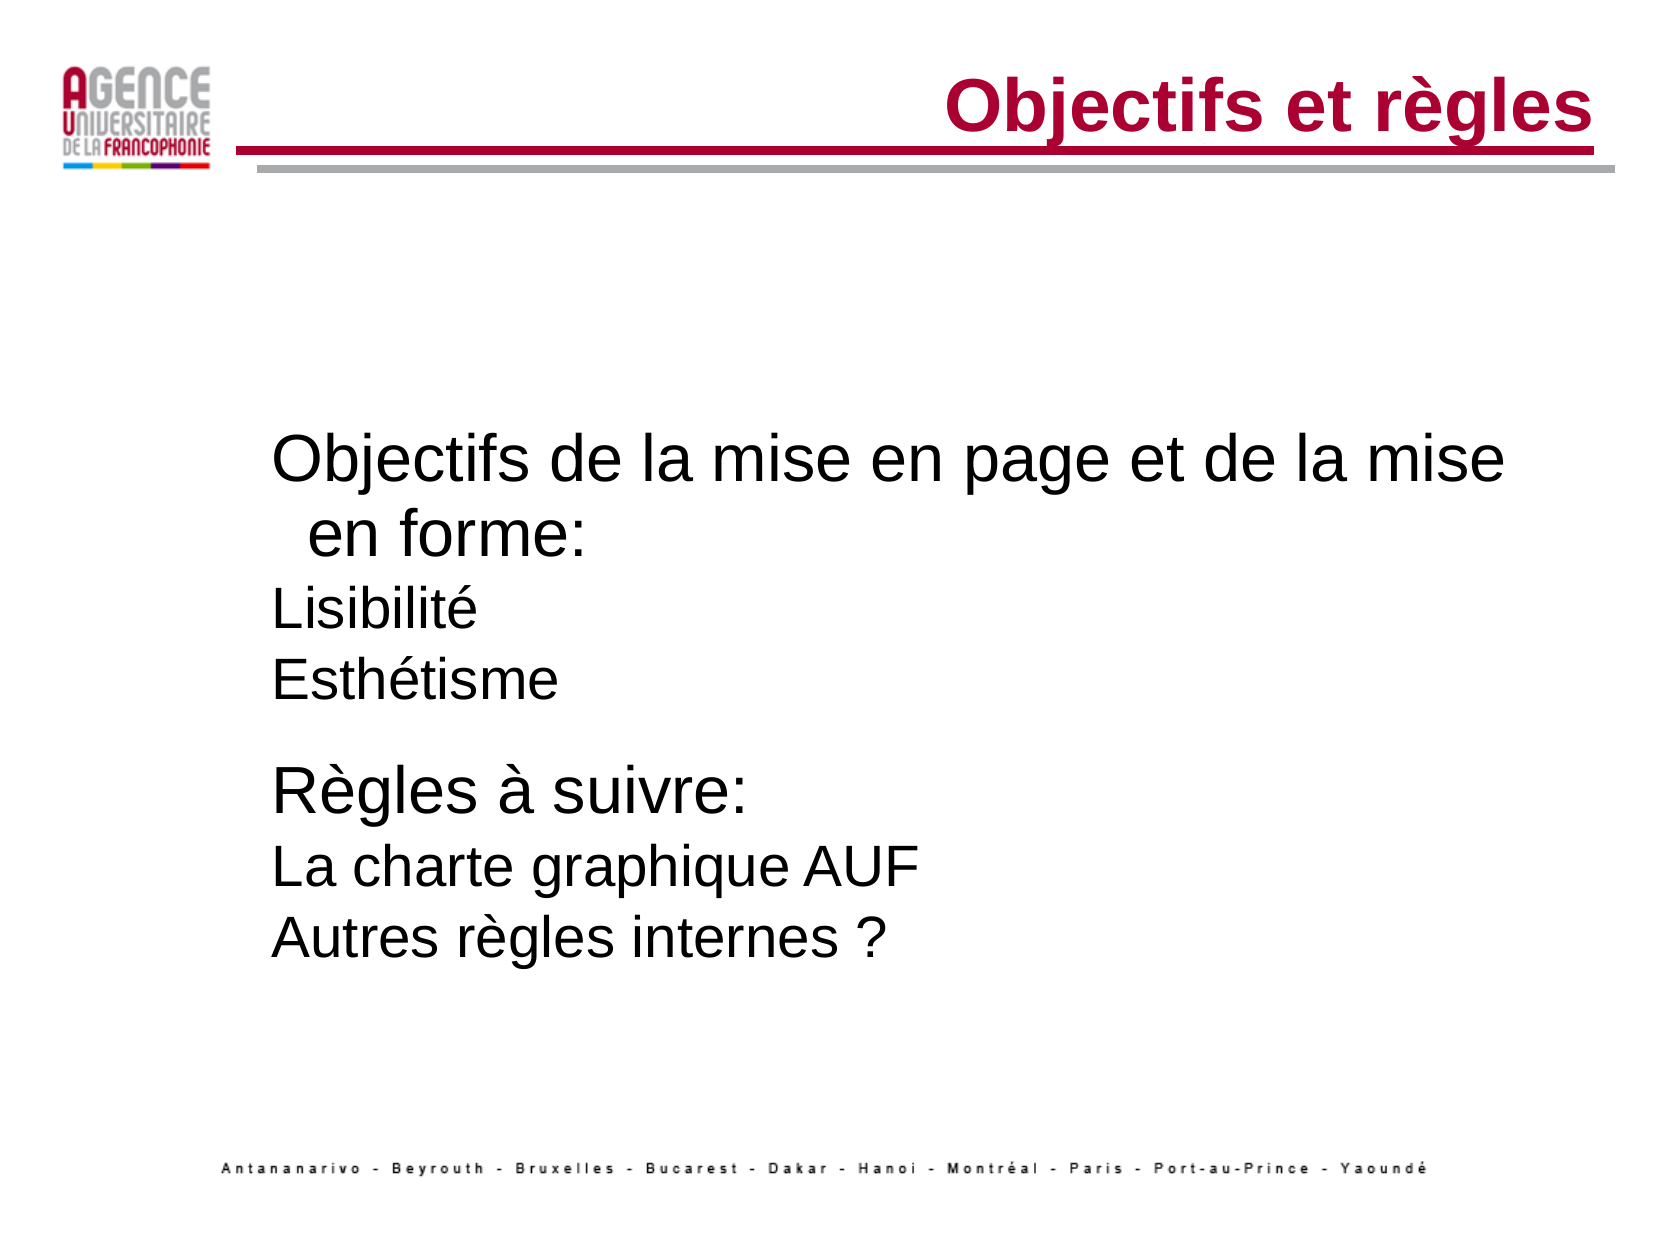

# Objectifs et règles
Objectifs de la mise en page et de la mise en forme:
Lisibilité
Esthétisme
Règles à suivre:
La charte graphique AUF
Autres règles internes ?